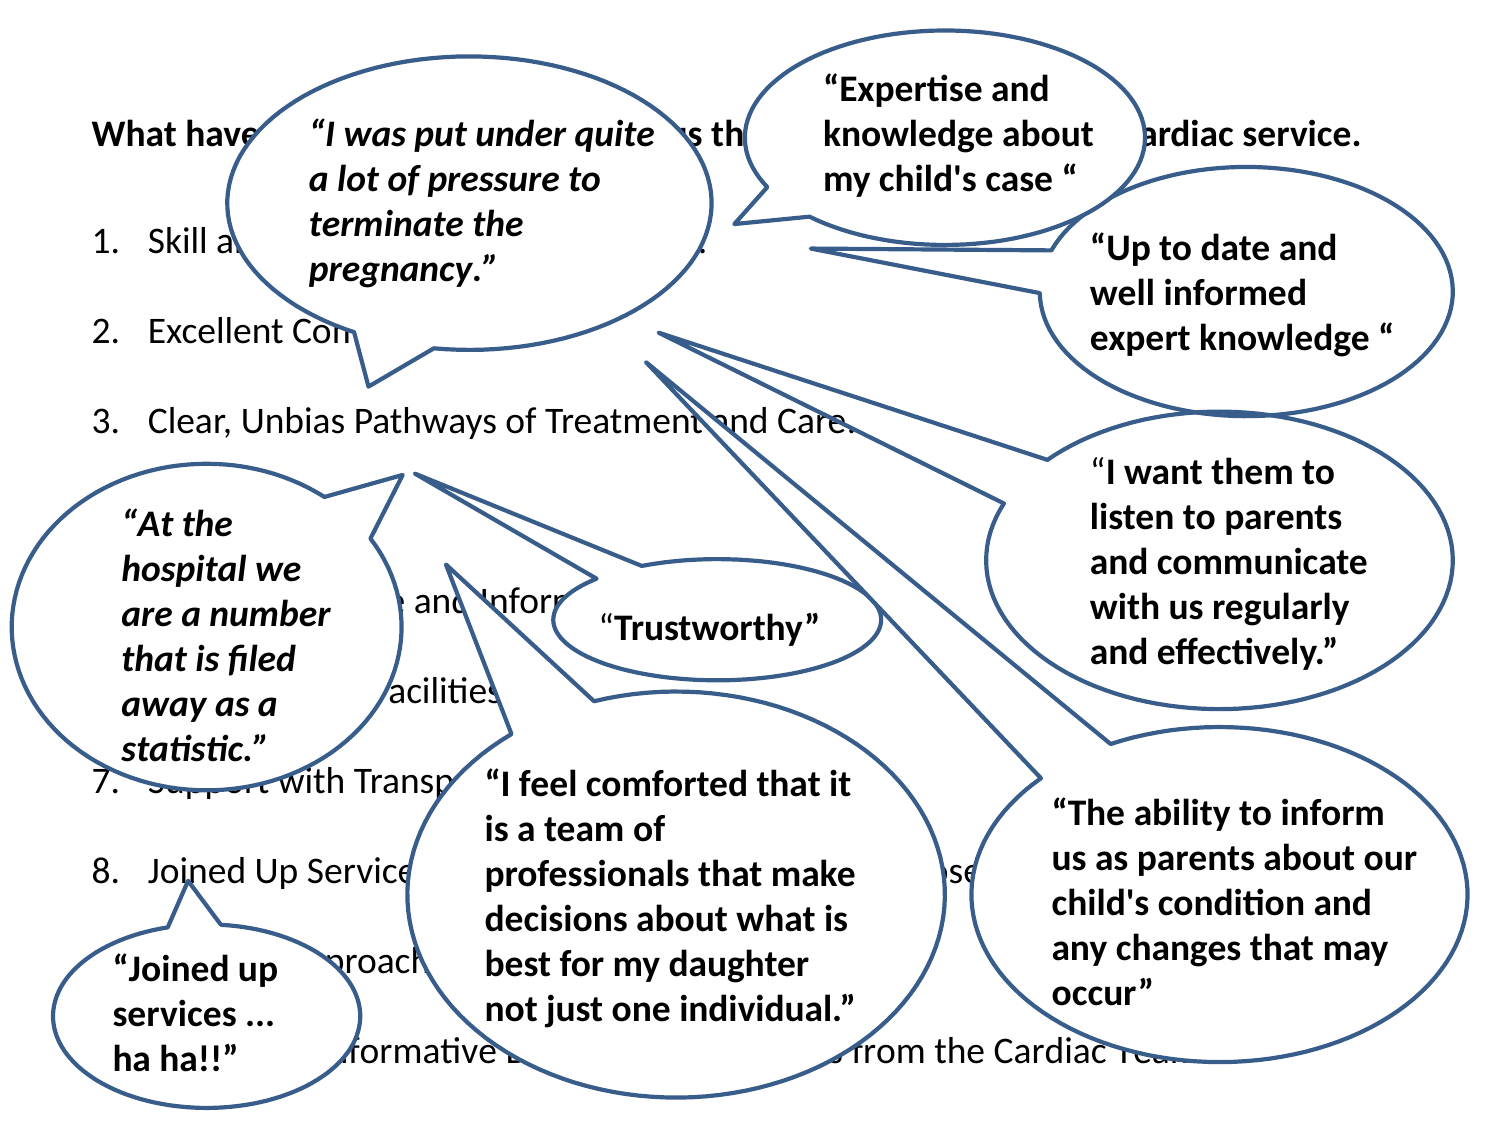

“Expertise and knowledge about my child's case “
What have patients and parents told us that they want from their cardiac service.
“I was put under quite a lot of pressure to terminate the pregnancy.”
Skill and Experience swiftly available.
Excellent Communication.
Clear, Unbias Pathways of Treatment and Care.
Honesty.
Good, Accessible and Informed Emergency Care.
Good Hospital Facilities.
Support with Transport.
Joined Up Services - Knowledge of a child’s needs close to home.
A Caring Approach.
Caring and Informative Bereavement Services from the Cardiac Team.
“Up to date and well informed expert knowledge “
“I want them to listen to parents and communicate with us regularly and effectively.”
“At the hospital we are a number that is filed away as a statistic.”
“Trustworthy”
“I feel comforted that it is a team of professionals that make decisions about what is best for my daughter not just one individual.”
“The ability to inform us as parents about our child's condition and any changes that may occur”
“Joined up services ... ha ha!!”